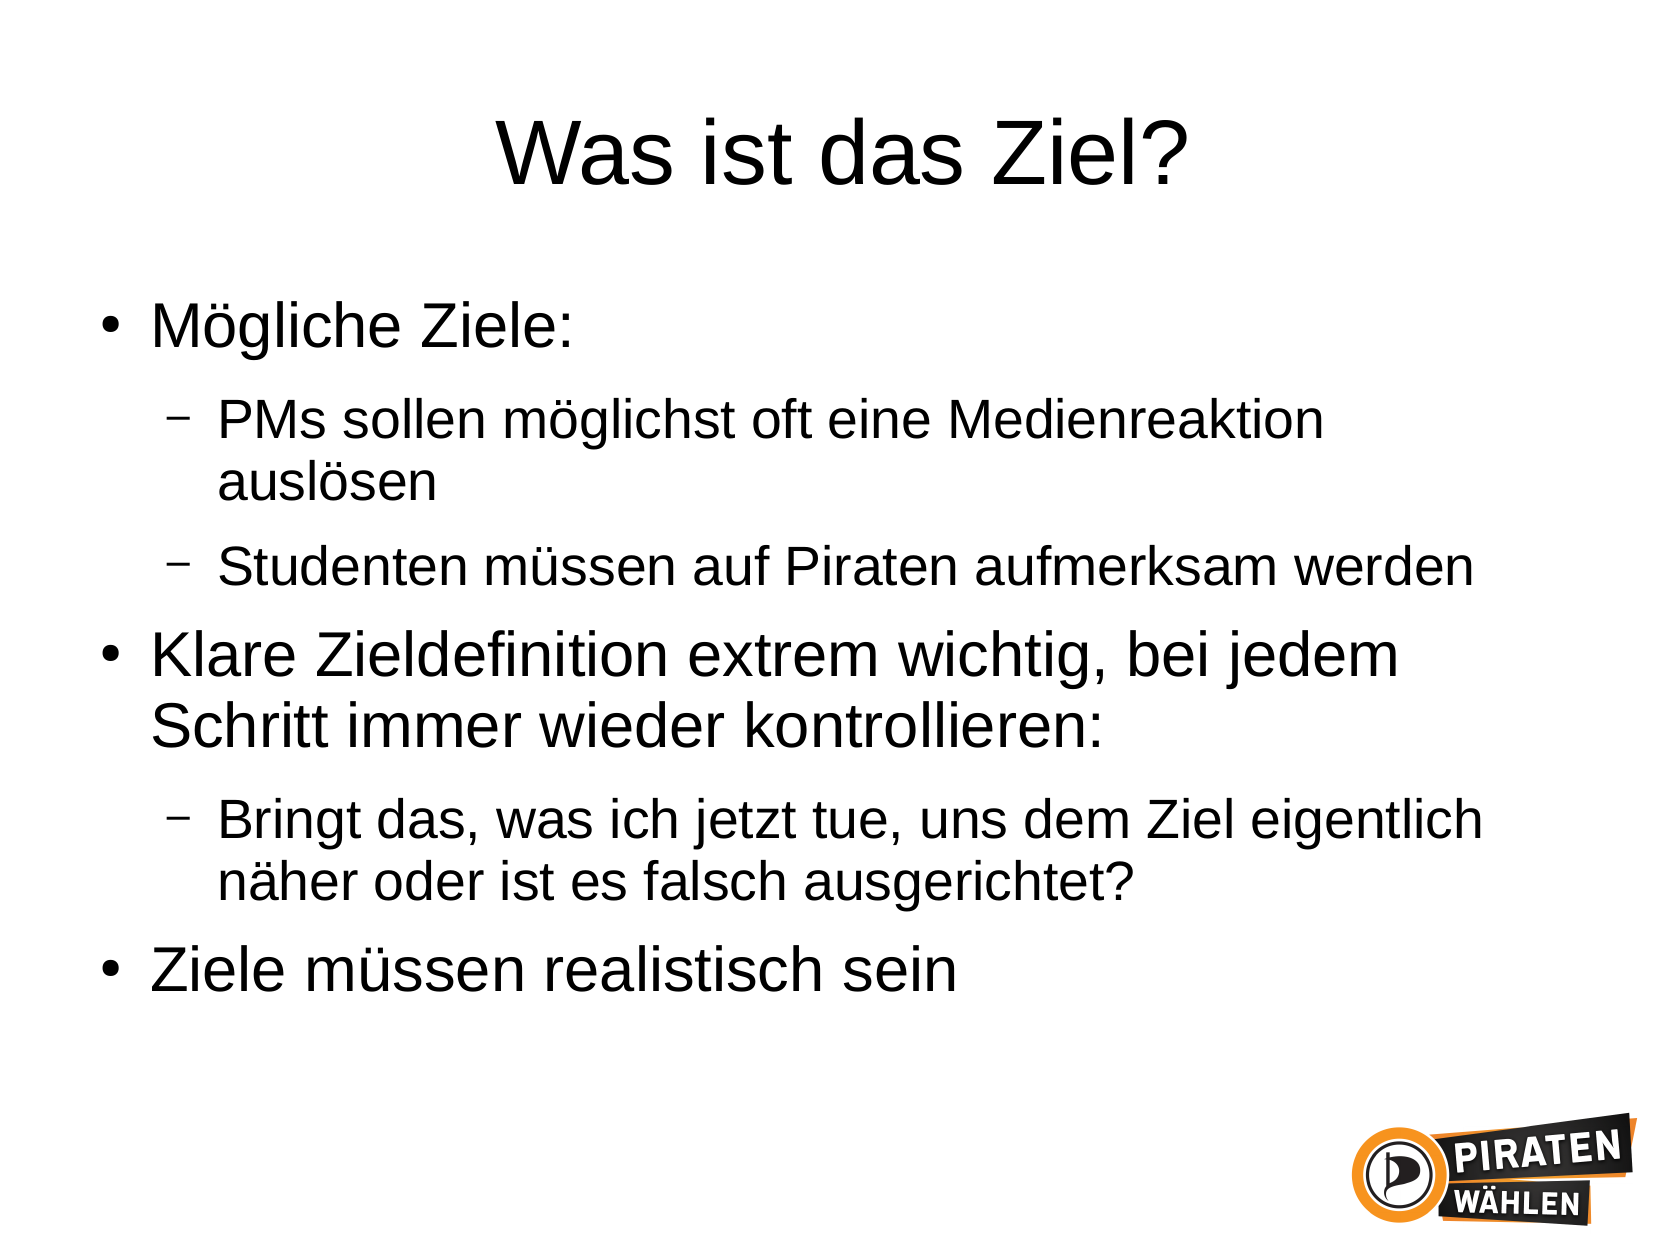

# Was ist das Ziel?
Mögliche Ziele:
PMs sollen möglichst oft eine Medienreaktion auslösen
Studenten müssen auf Piraten aufmerksam werden
Klare Zieldefinition extrem wichtig, bei jedem Schritt immer wieder kontrollieren:
Bringt das, was ich jetzt tue, uns dem Ziel eigentlich näher oder ist es falsch ausgerichtet?
Ziele müssen realistisch sein